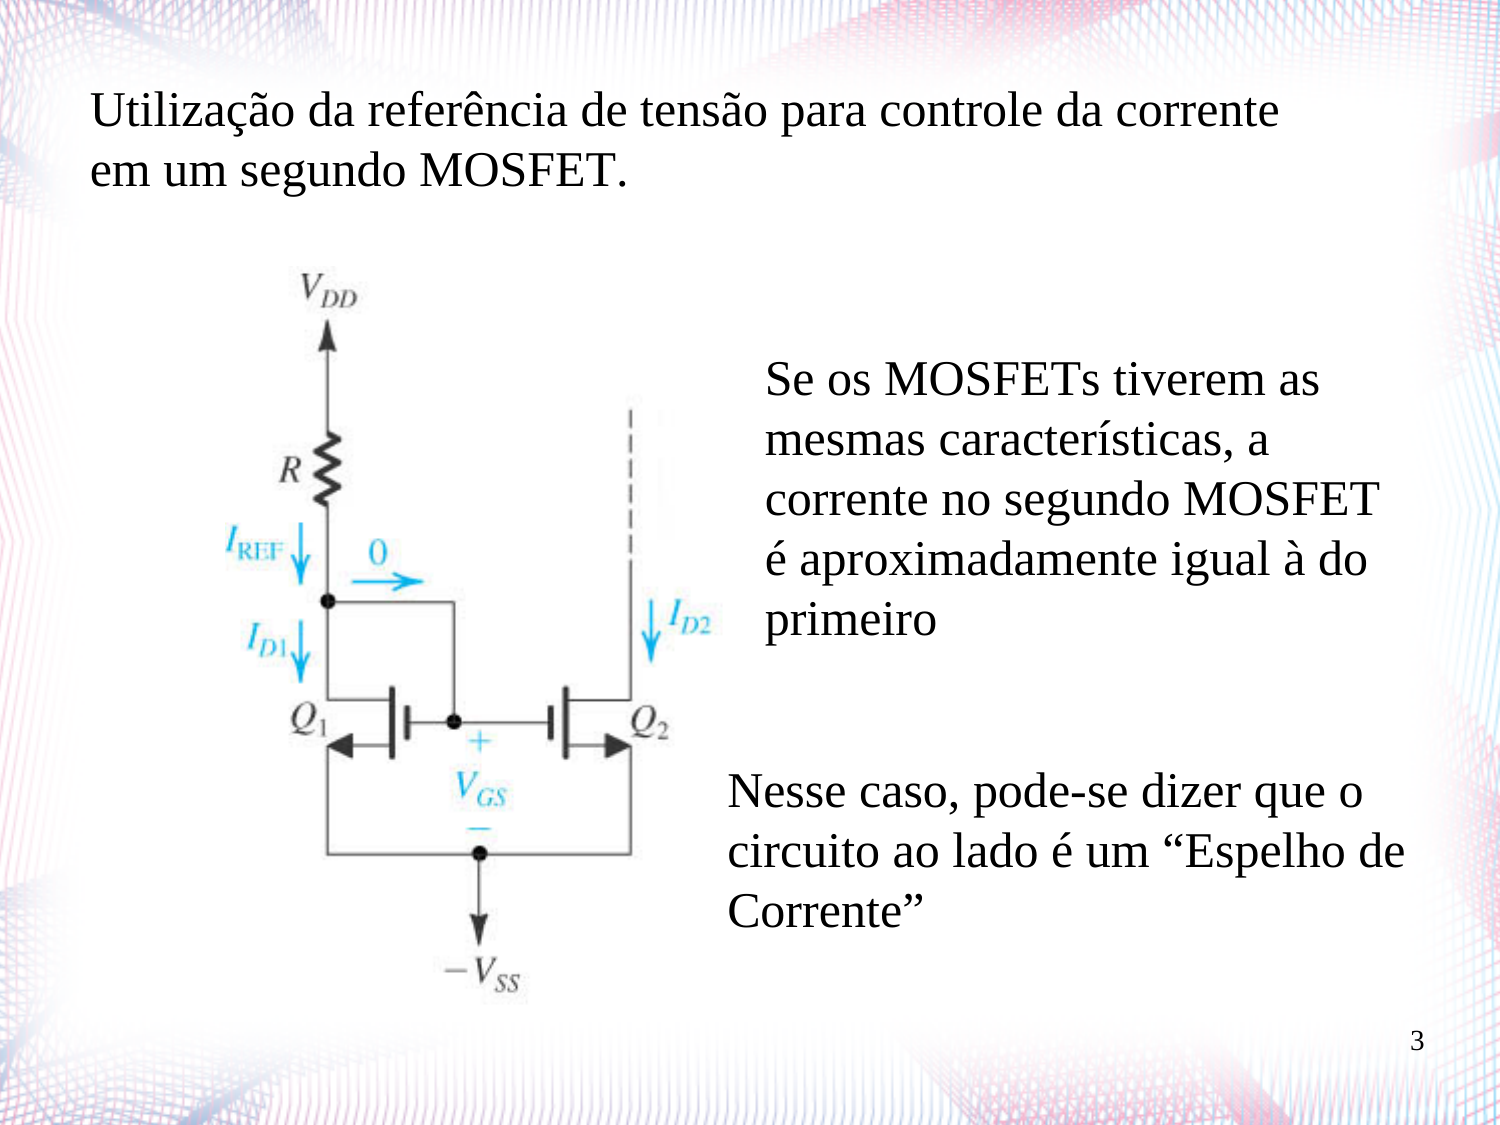

Utilização da referência de tensão para controle da corrente em um segundo MOSFET.
Se os MOSFETs tiverem as mesmas características, a corrente no segundo MOSFET é aproximadamente igual à do primeiro
Nesse caso, pode-se dizer que o circuito ao lado é um “Espelho de Corrente”
3